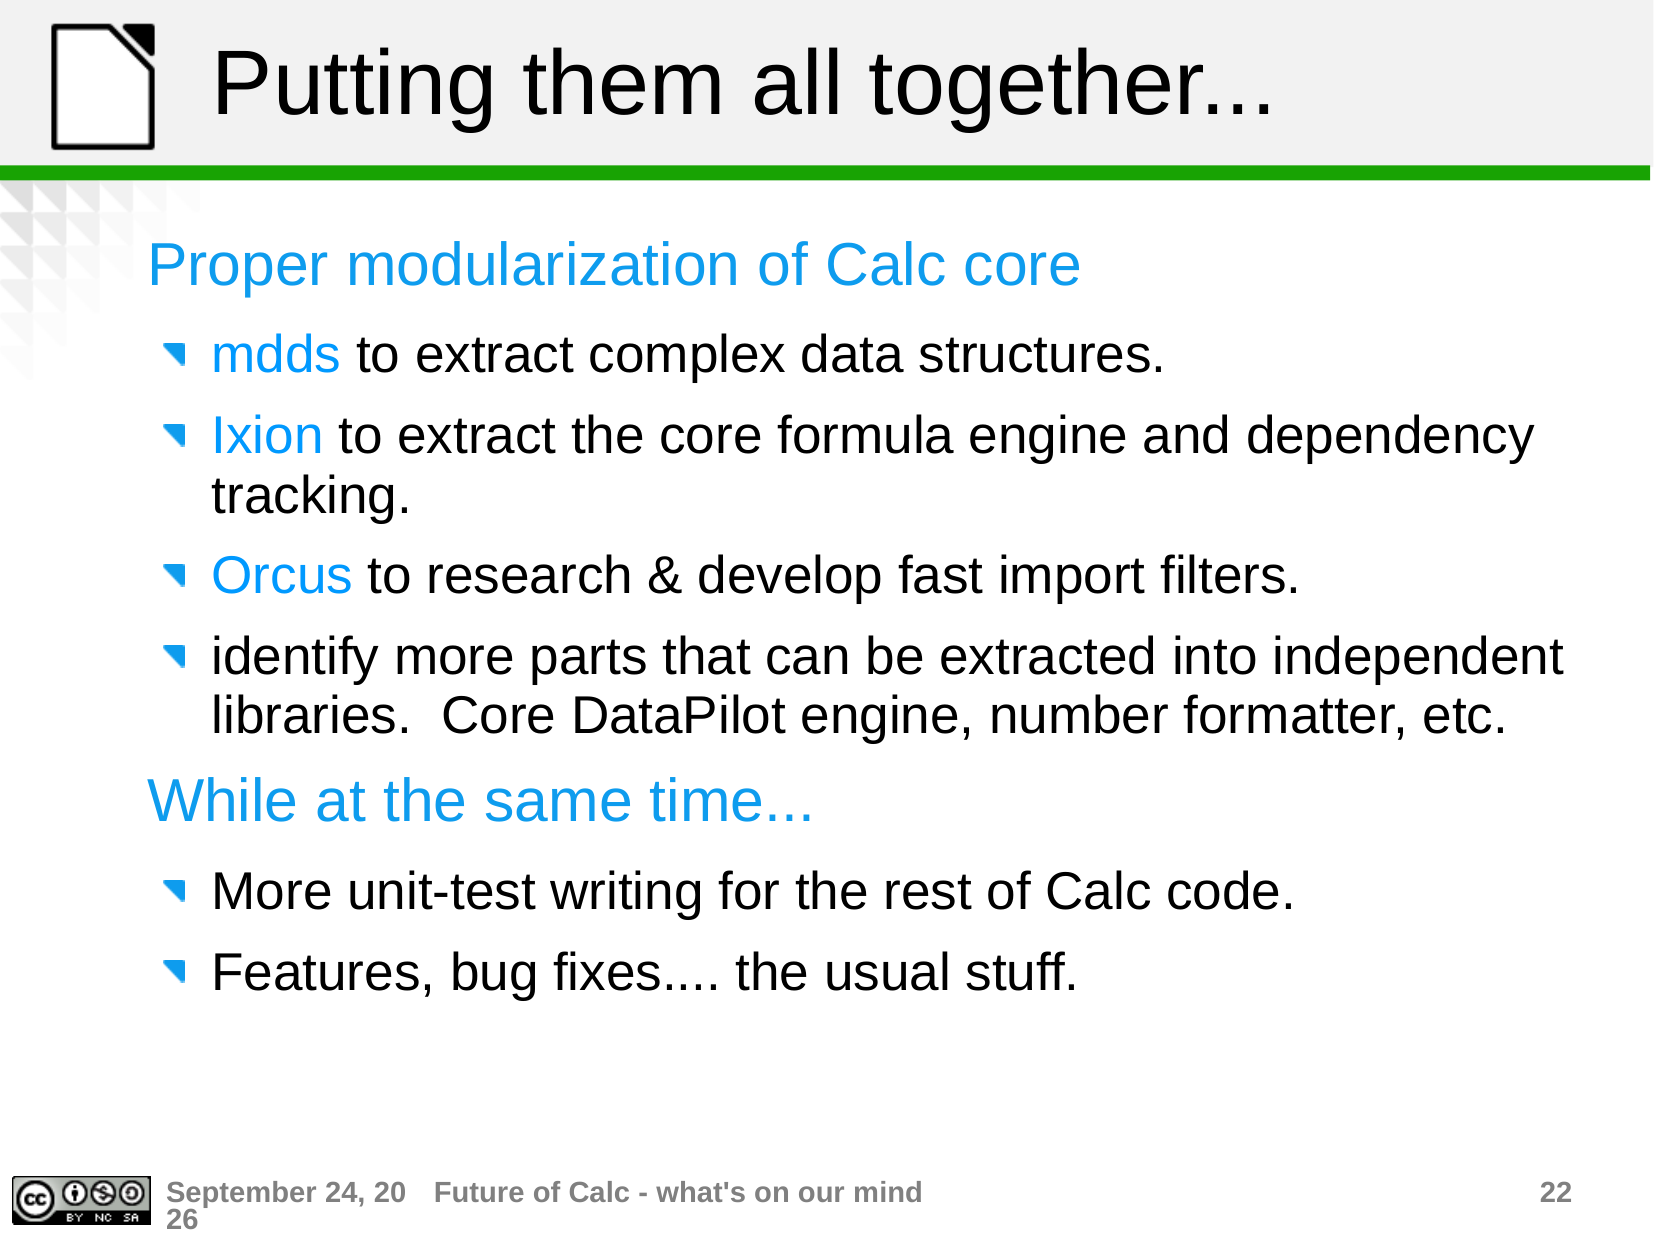

# Putting them all together...
Proper modularization of Calc core
mdds to extract complex data structures.
Ixion to extract the core formula engine and dependency tracking.
Orcus to research & develop fast import filters.
identify more parts that can be extracted into independent libraries. Core DataPilot engine, number formatter, etc.
While at the same time...
More unit-test writing for the rest of Calc code.
Features, bug fixes.... the usual stuff.
Future of Calc - what's on our mind
22